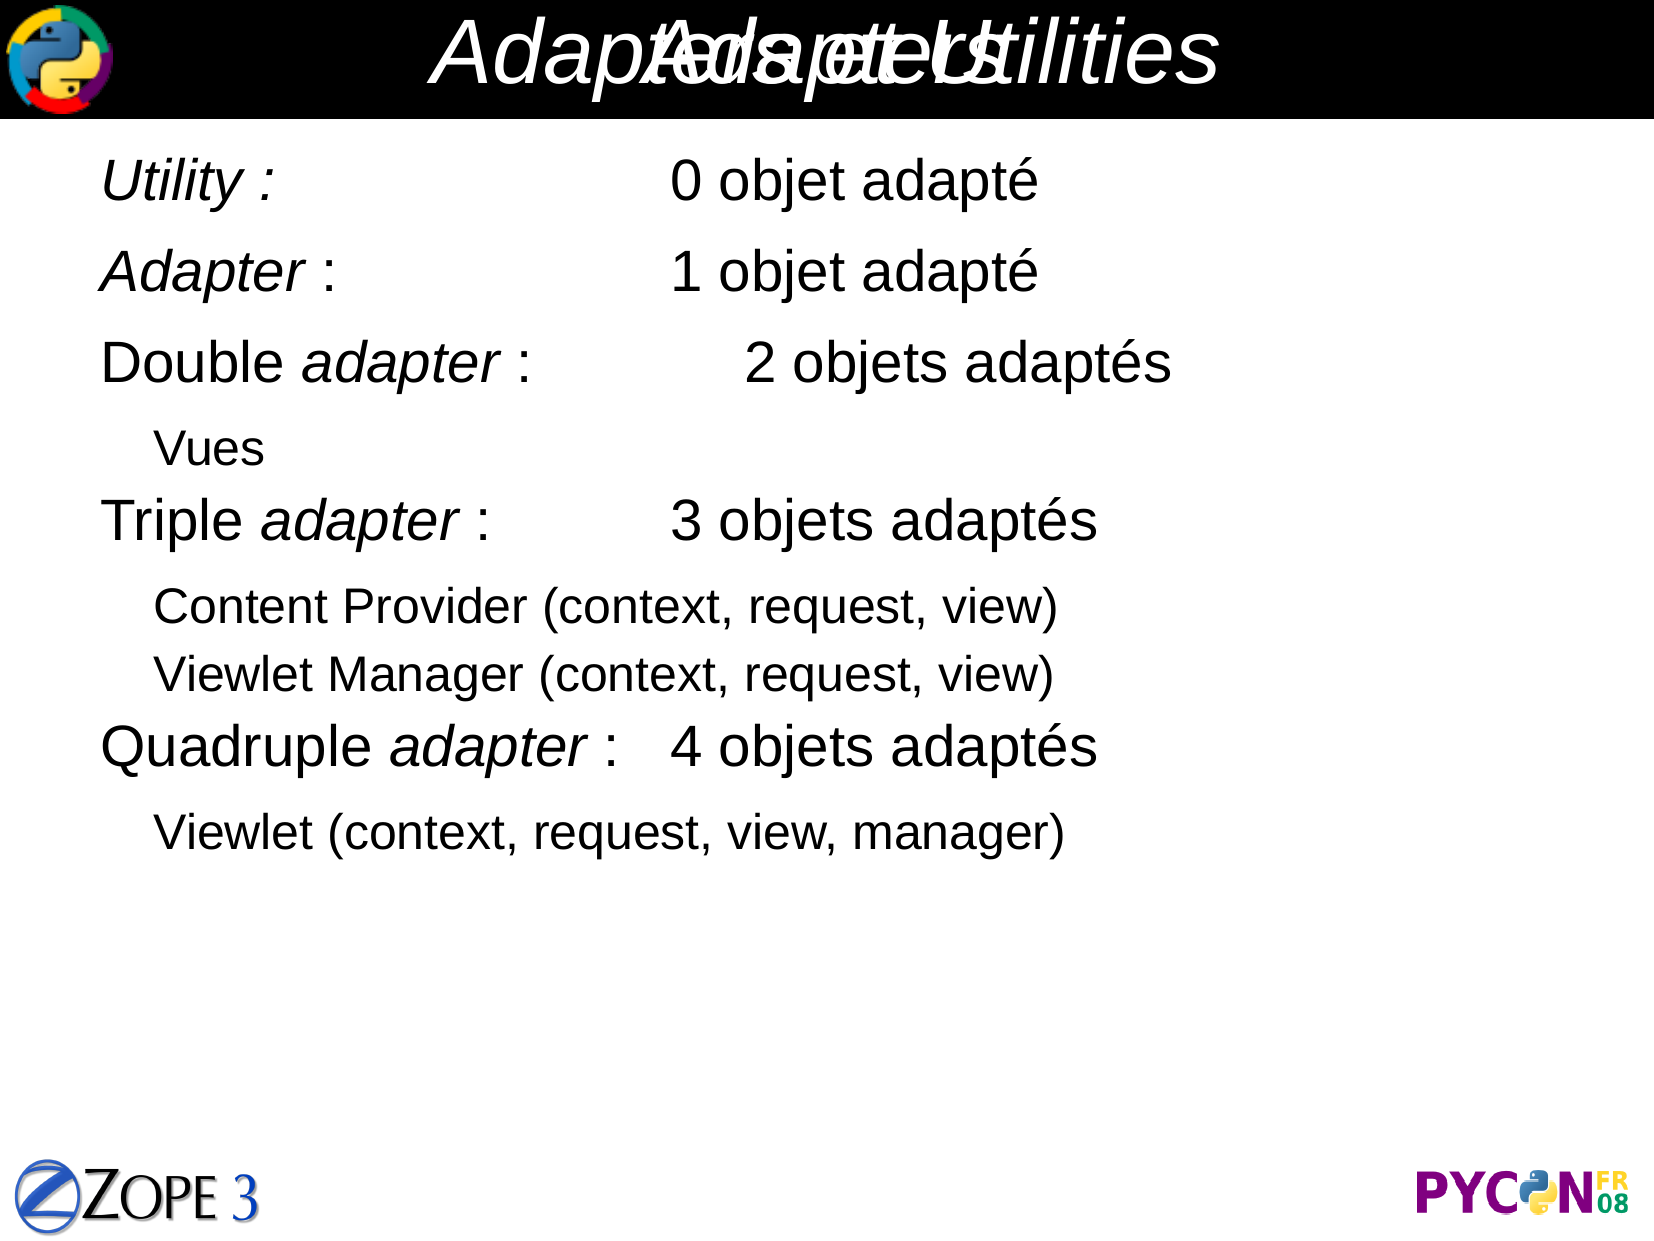

# Adapters et Utilities
Adapters
Utility : 						0 objet adapté
Adapter : 					1 objet adapté
Double adapter :			2 objets adaptés
Vues
Triple adapter :			3 objets adaptés
Content Provider (context, request, view)
Viewlet Manager (context, request, view)
Quadruple adapter :	4 objets adaptés
Viewlet (context, request, view, manager)